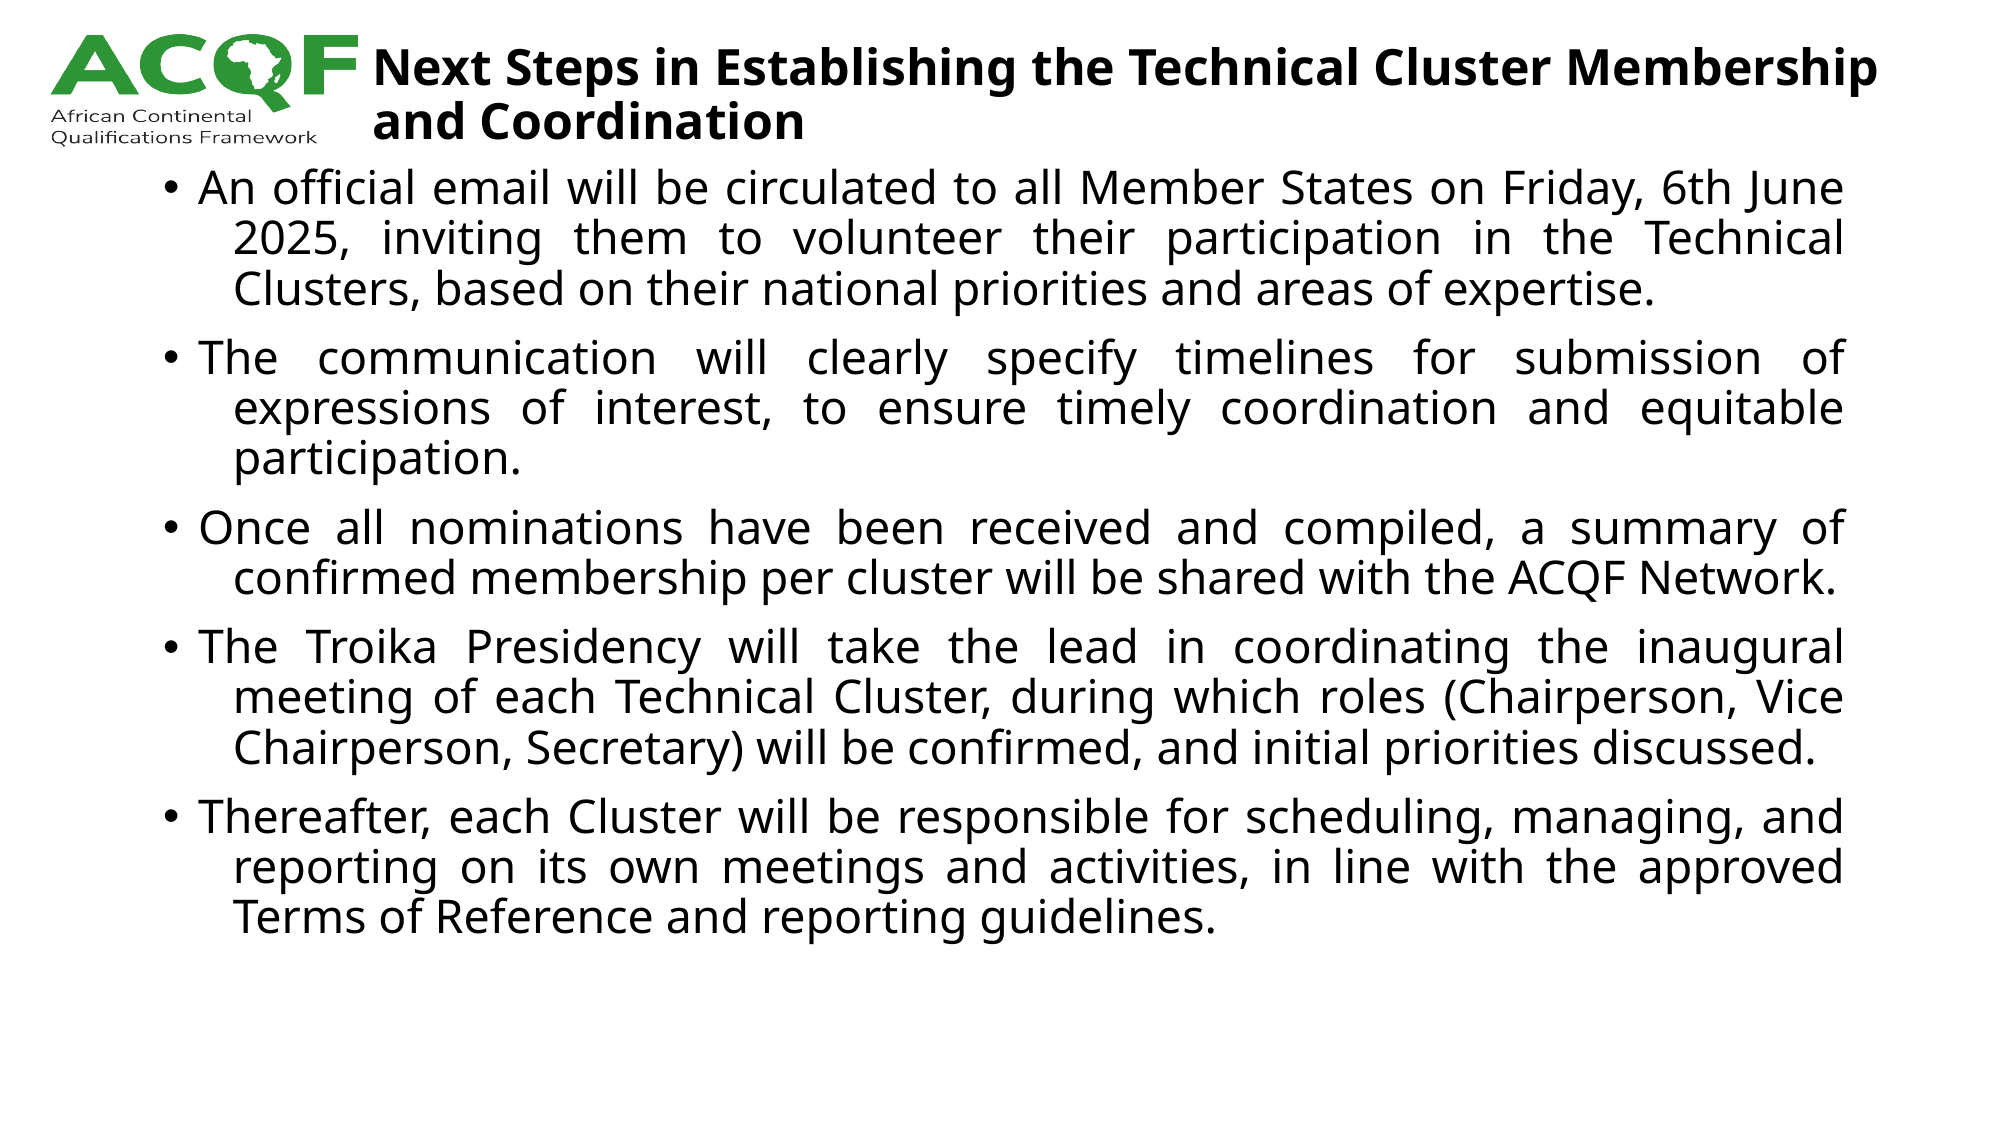

# Next Steps in Establishing the Technical Cluster Membership and Coordination
An official email will be circulated to all Member States on Friday, 6th June 2025, inviting them to volunteer their participation in the Technical Clusters, based on their national priorities and areas of expertise.
The communication will clearly specify timelines for submission of expressions of interest, to ensure timely coordination and equitable participation.
Once all nominations have been received and compiled, a summary of confirmed membership per cluster will be shared with the ACQF Network.
The Troika Presidency will take the lead in coordinating the inaugural meeting of each Technical Cluster, during which roles (Chairperson, Vice Chairperson, Secretary) will be confirmed, and initial priorities discussed.
Thereafter, each Cluster will be responsible for scheduling, managing, and reporting on its own meetings and activities, in line with the approved Terms of Reference and reporting guidelines.